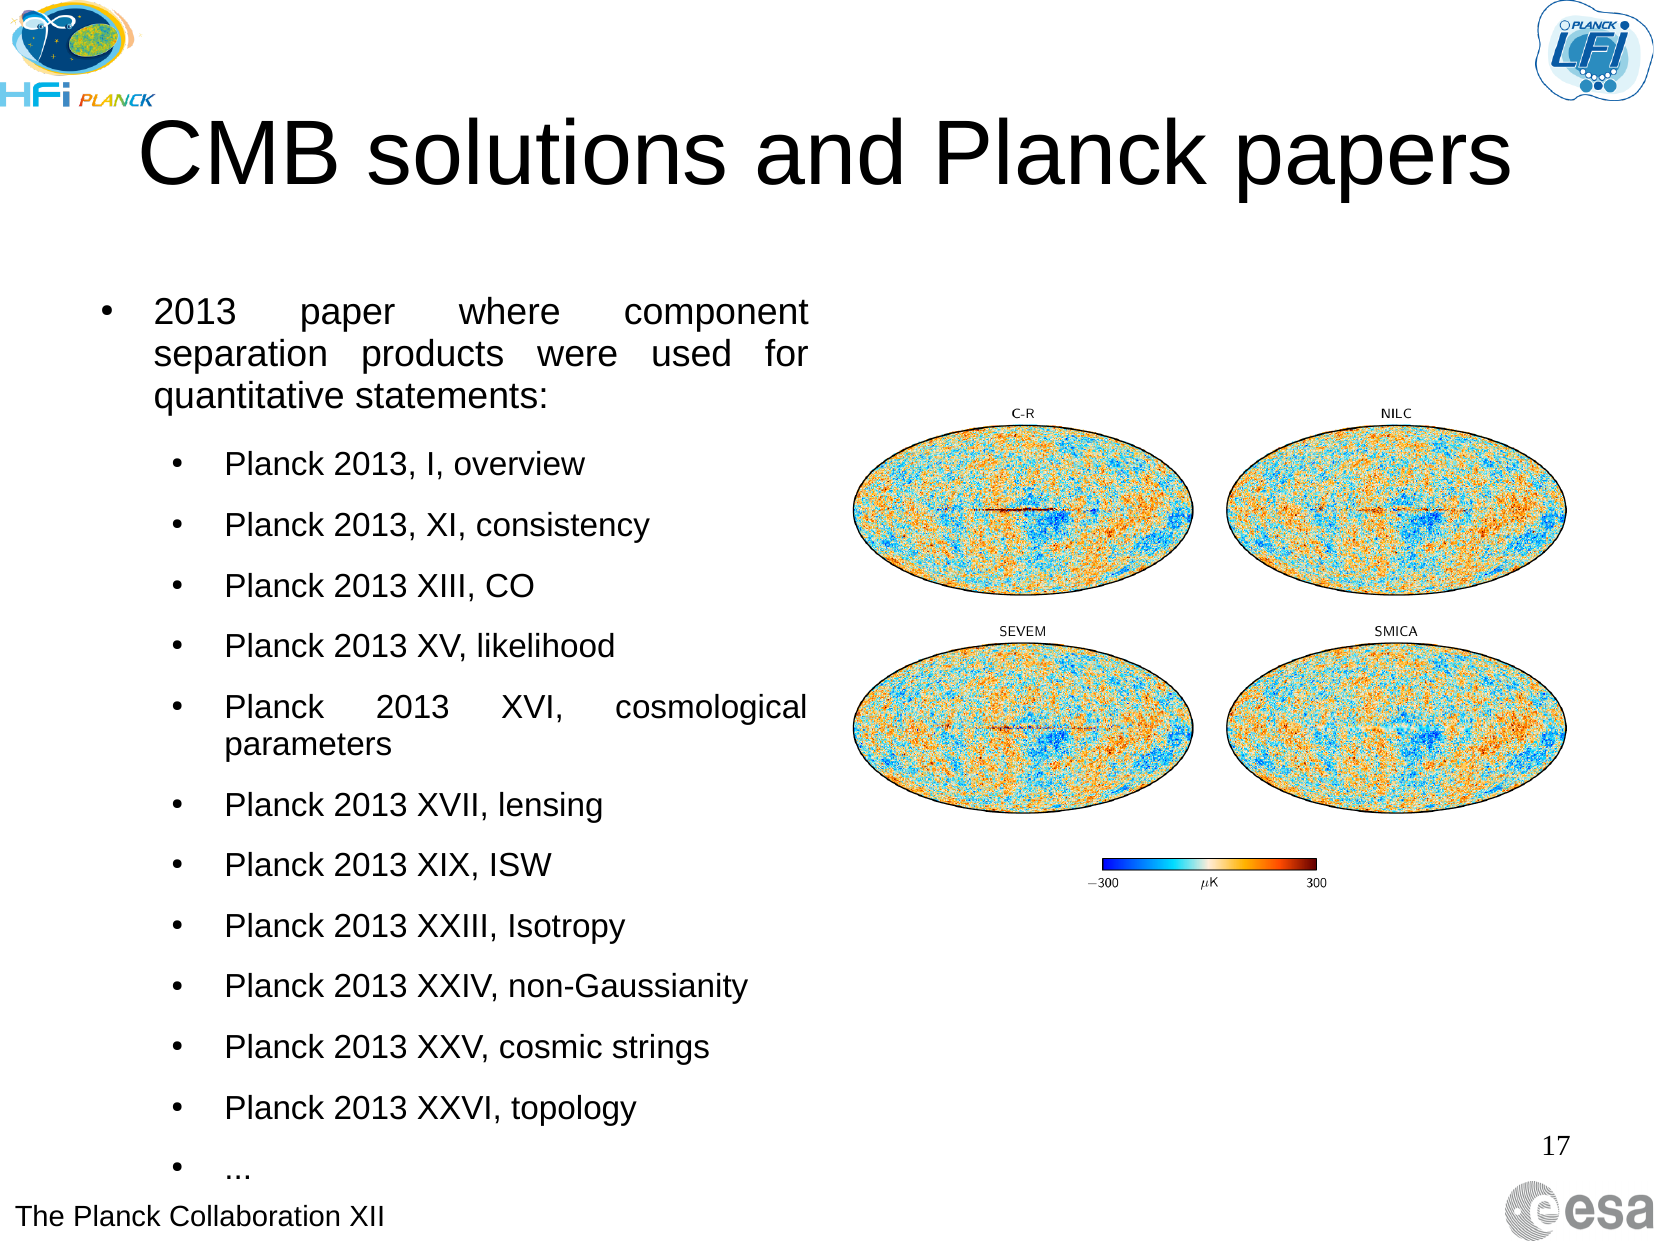

CMB solutions and Planck papers
# 2013 paper where component separation products were used for quantitative statements:
Planck 2013, I, overview
Planck 2013, XI, consistency
Planck 2013 XIII, CO
Planck 2013 XV, likelihood
Planck 2013 XVI, cosmological parameters
Planck 2013 XVII, lensing
Planck 2013 XIX, ISW
Planck 2013 XXIII, Isotropy
Planck 2013 XXIV, non-Gaussianity
Planck 2013 XXV, cosmic strings
Planck 2013 XXVI, topology
...
17
The Planck Collaboration XII